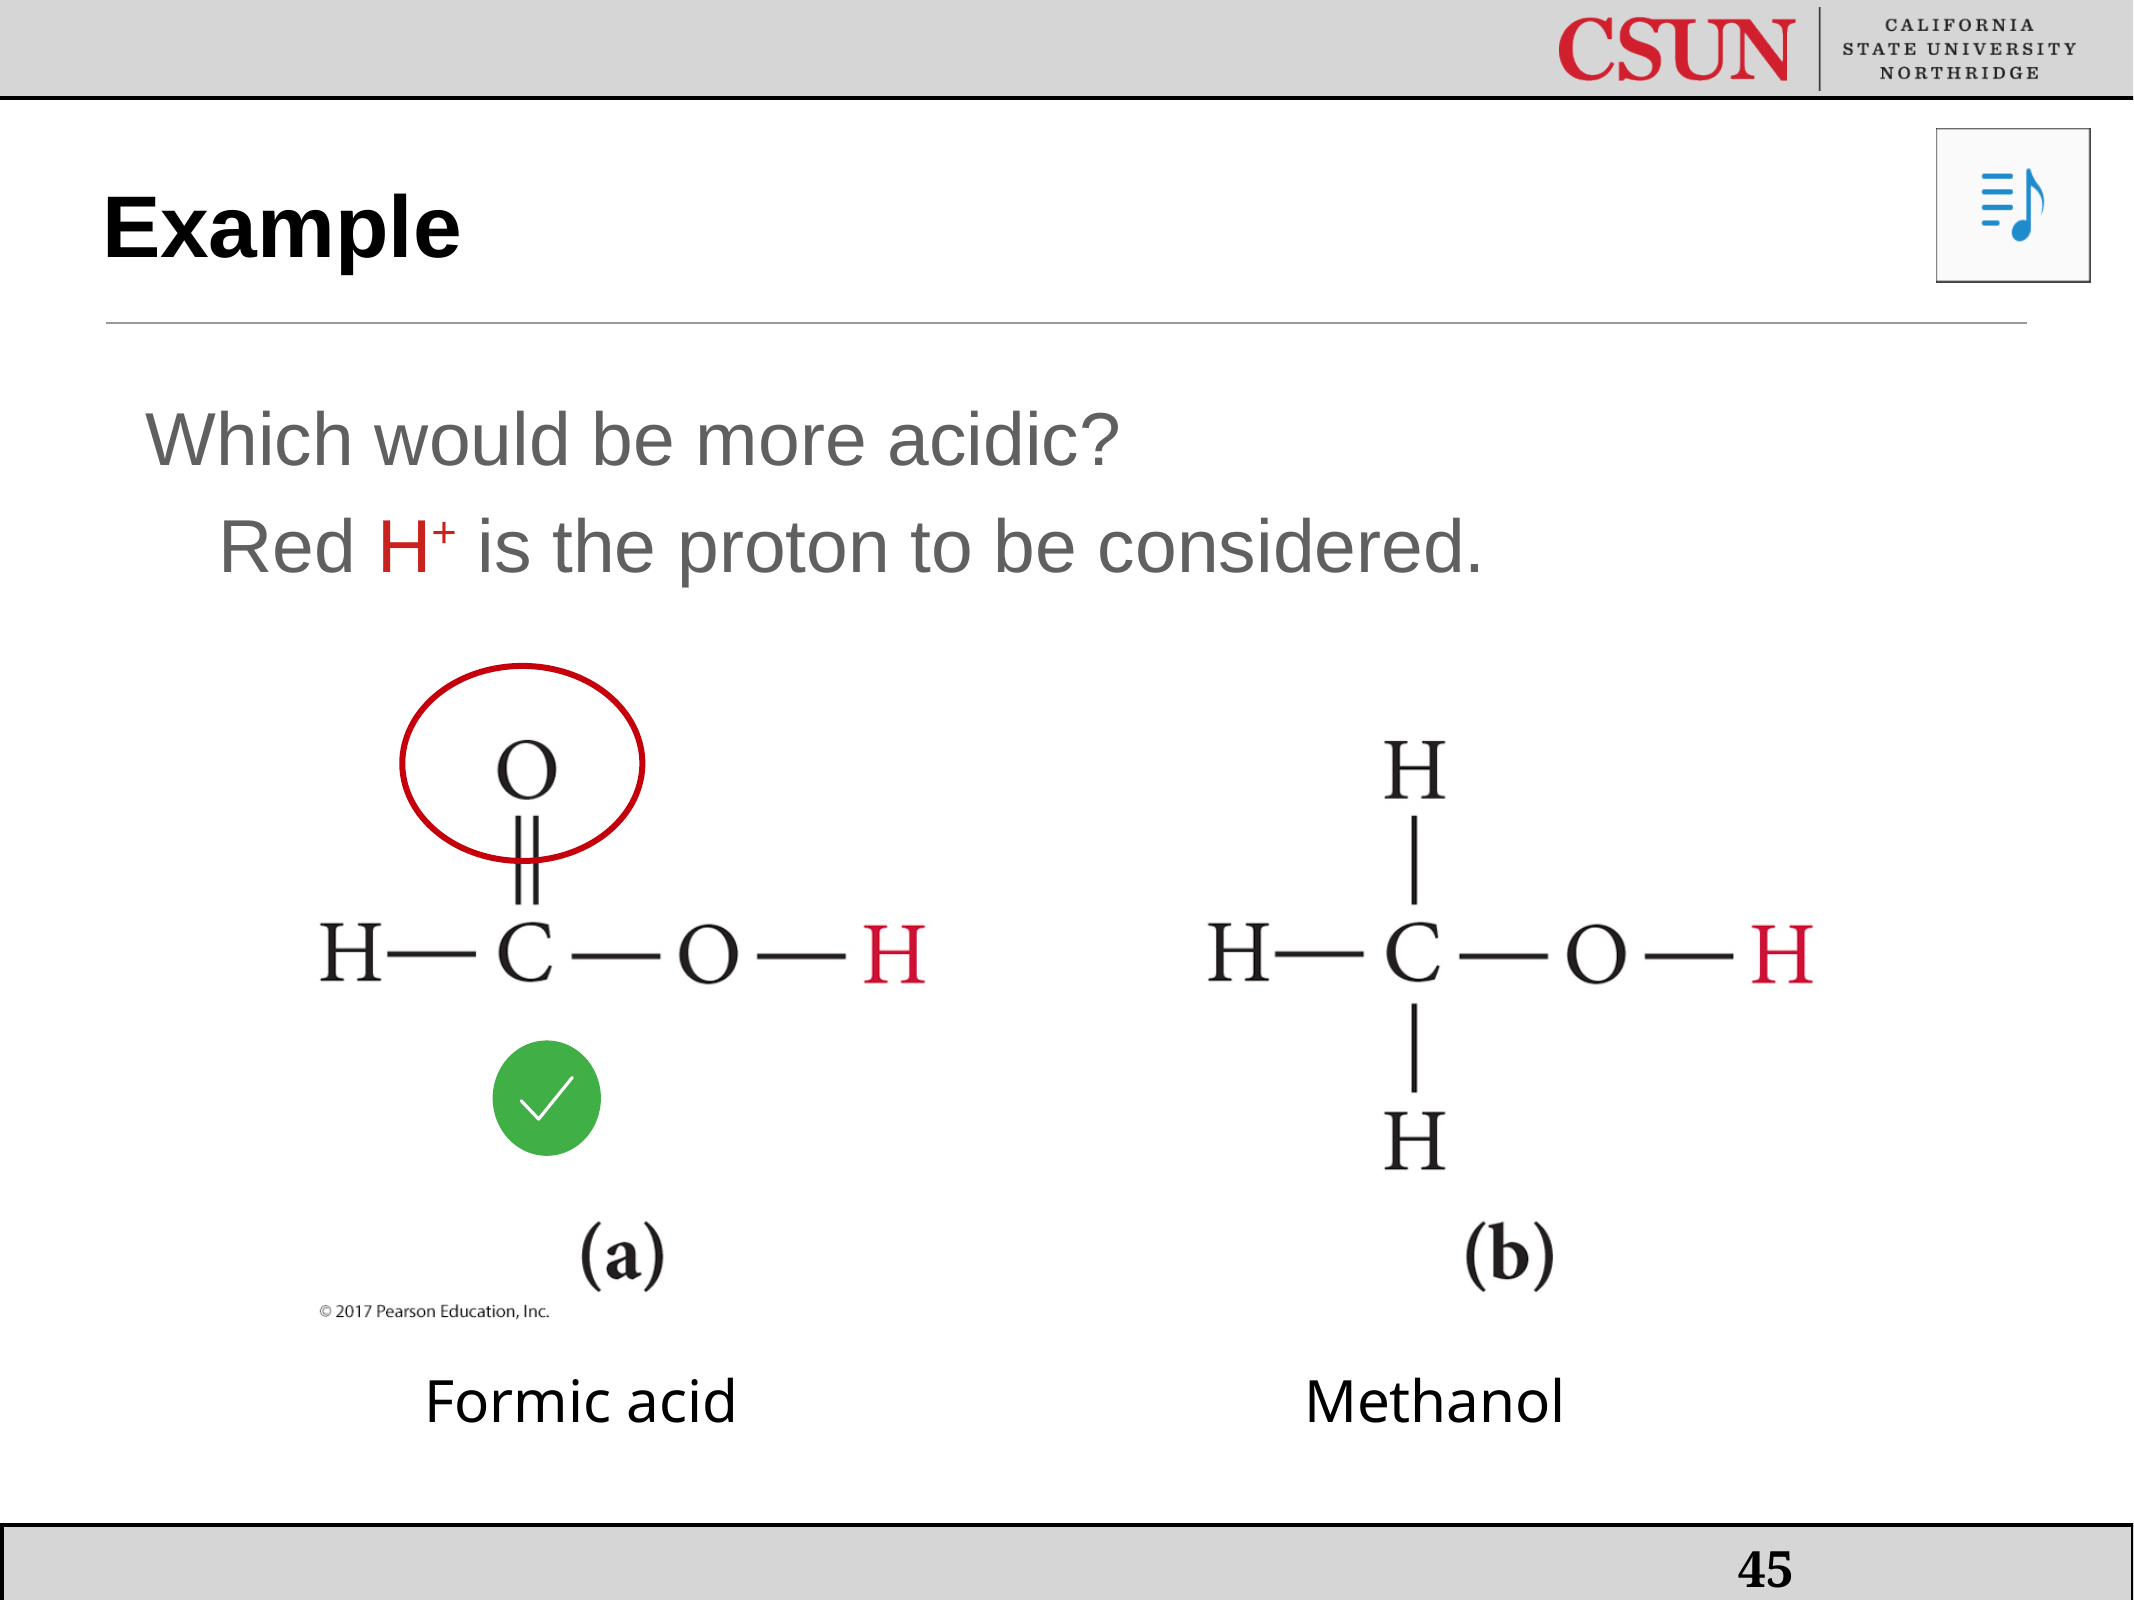

# Example
Which would be more acidic?
Red H+ is the proton to be considered.
Formic acid
Methanol
45